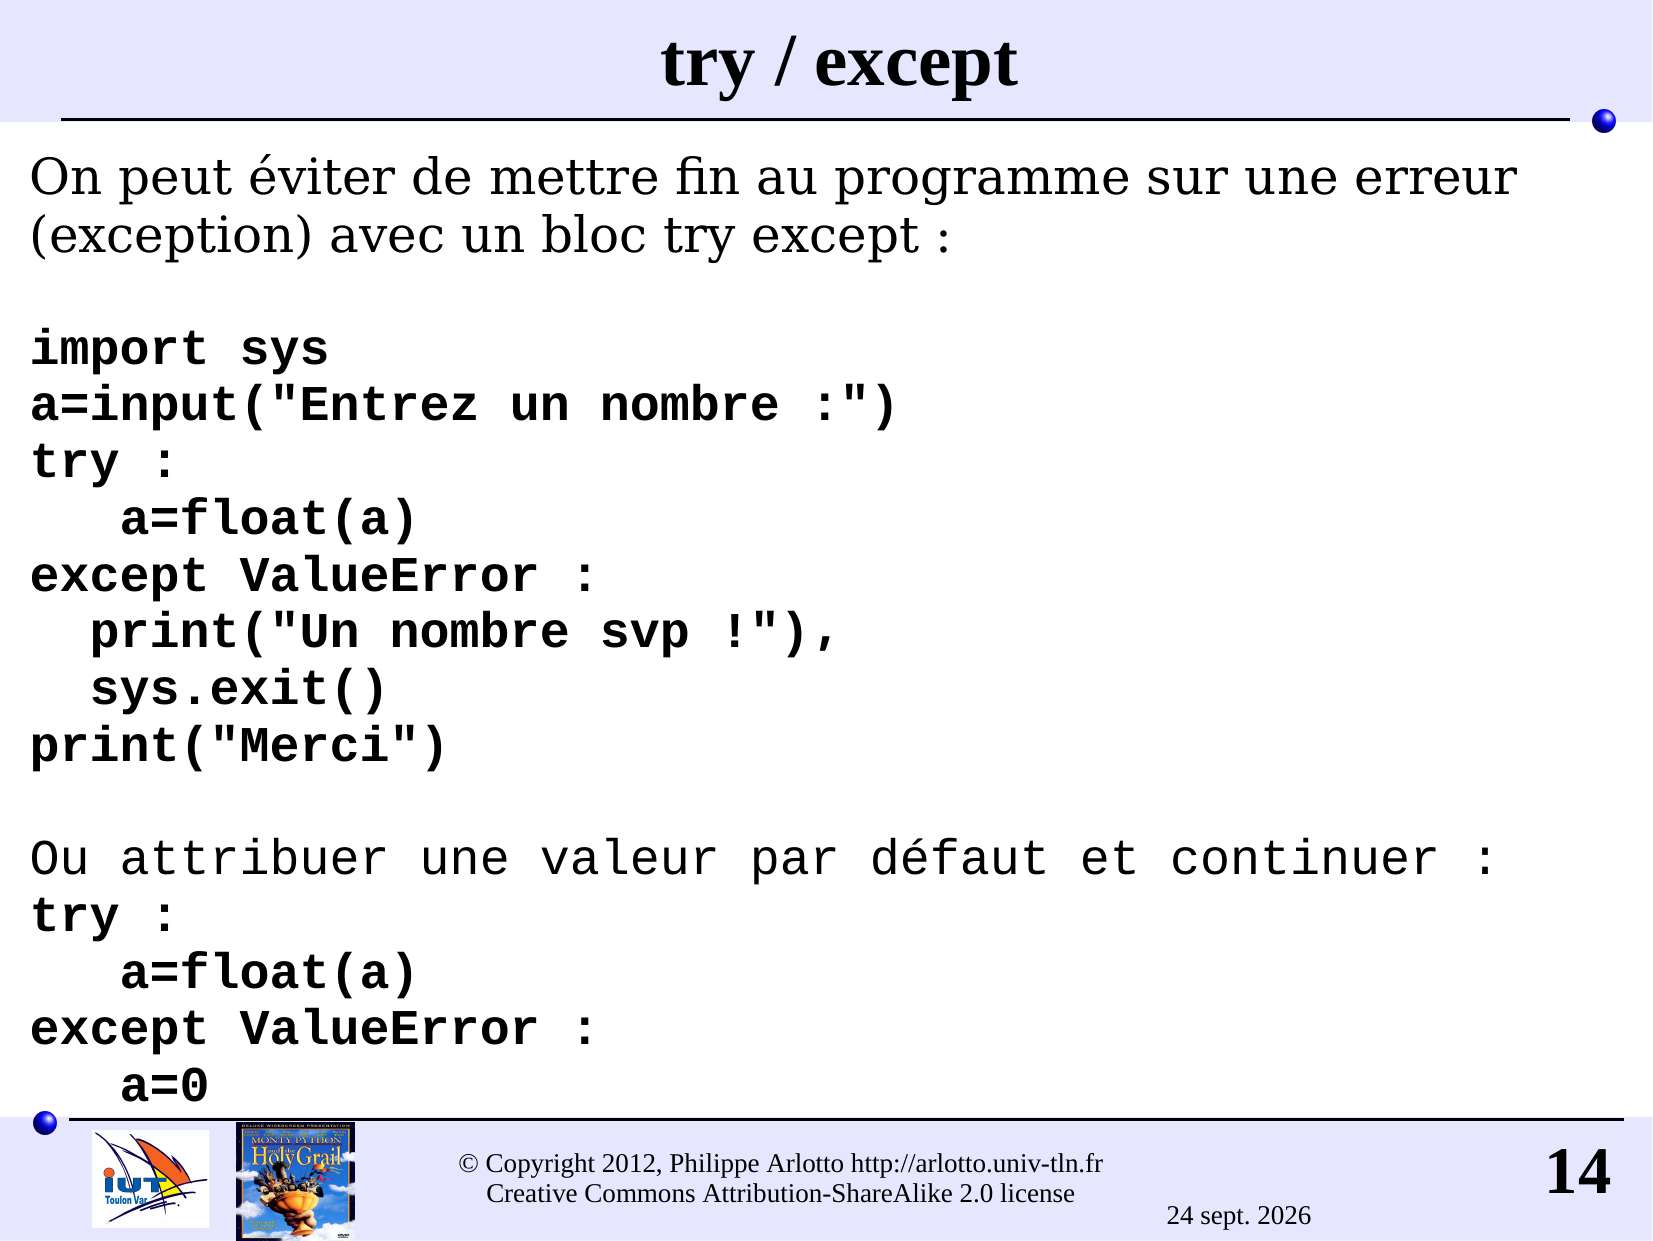

# try / except
On peut éviter de mettre fin au programme sur une erreur (exception) avec un bloc try except :
import sys
a=input("Entrez un nombre :")
try :
 a=float(a)
except ValueError :
 print("Un nombre svp !")
 sys.exit()
print("Merci")
Ou attribuer une valeur par défaut et continuer :
try :
 a=float(a)
except ValueError :
 a=0
,